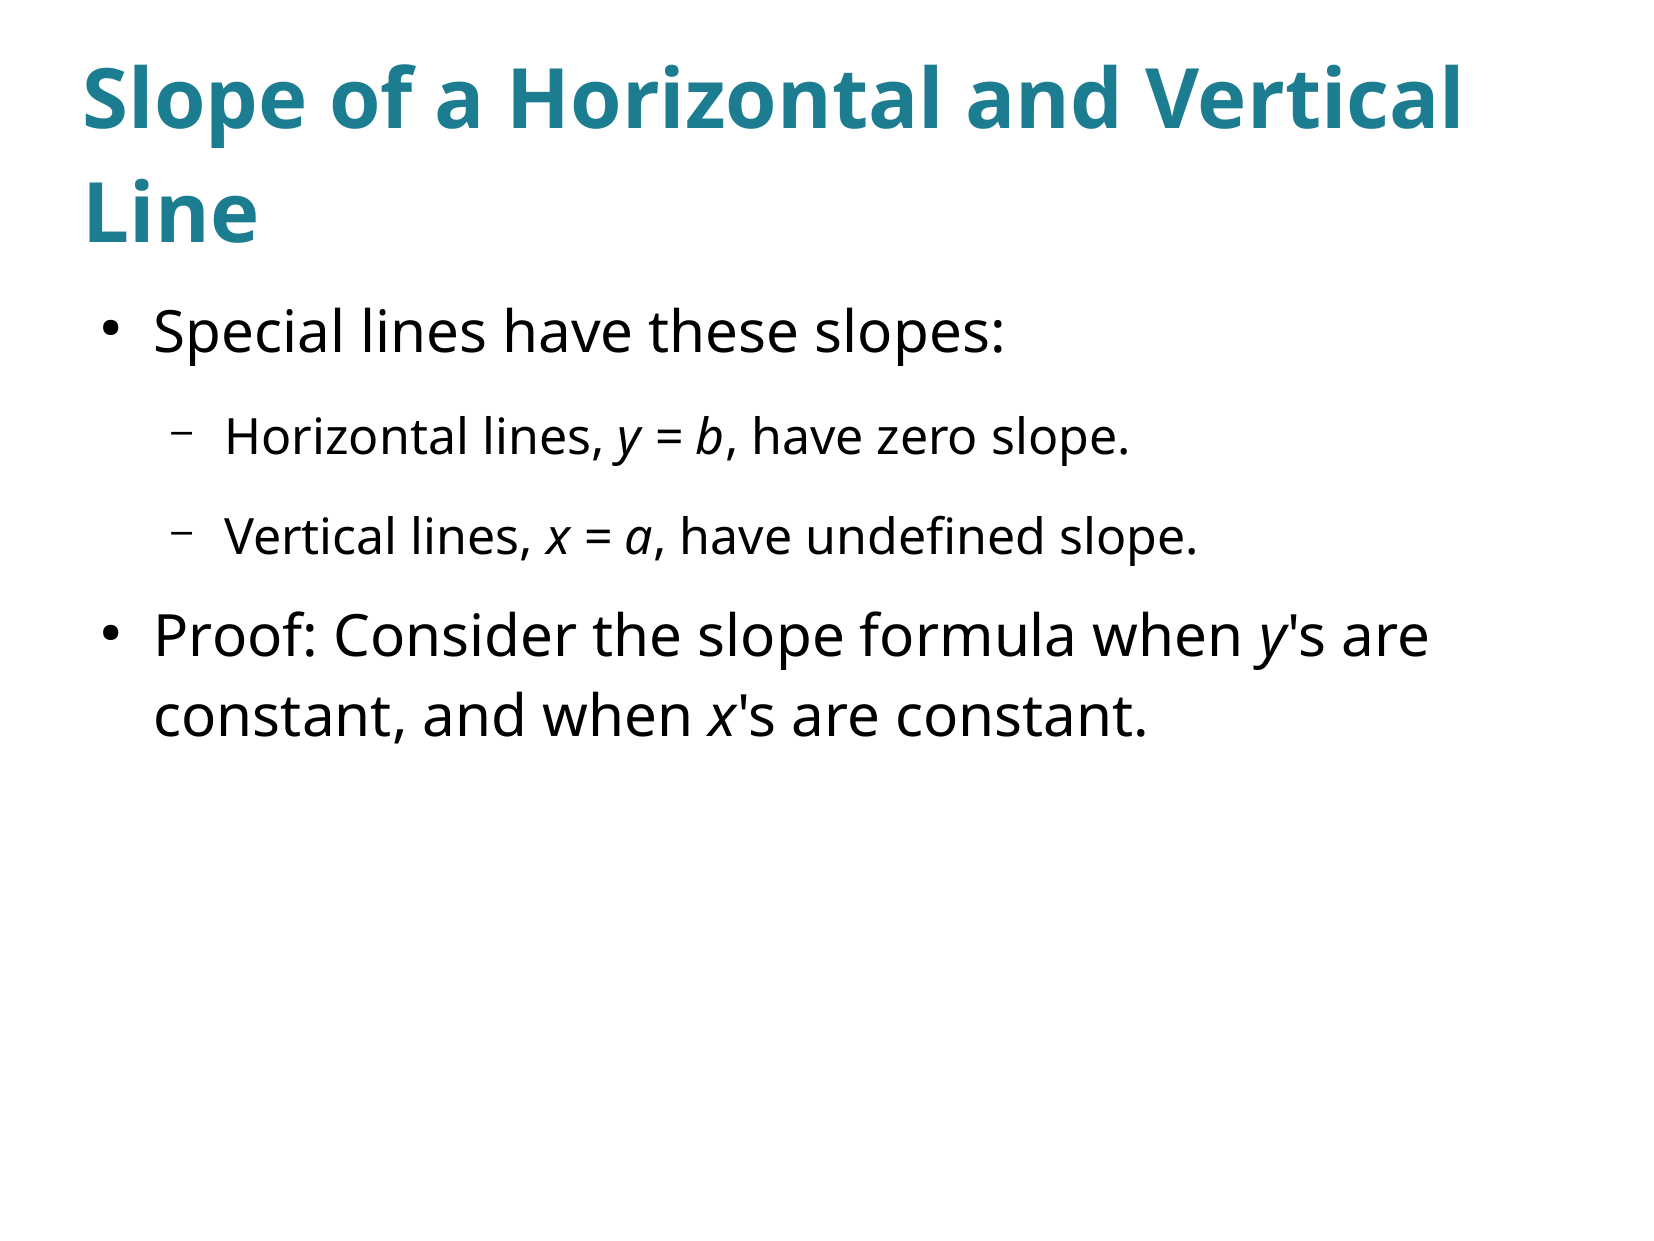

# Slope of a Horizontal and Vertical Line
Special lines have these slopes:
Horizontal lines, y = b, have zero slope.
Vertical lines, x = a, have undefined slope.
Proof: Consider the slope formula when y's are constant, and when x's are constant.